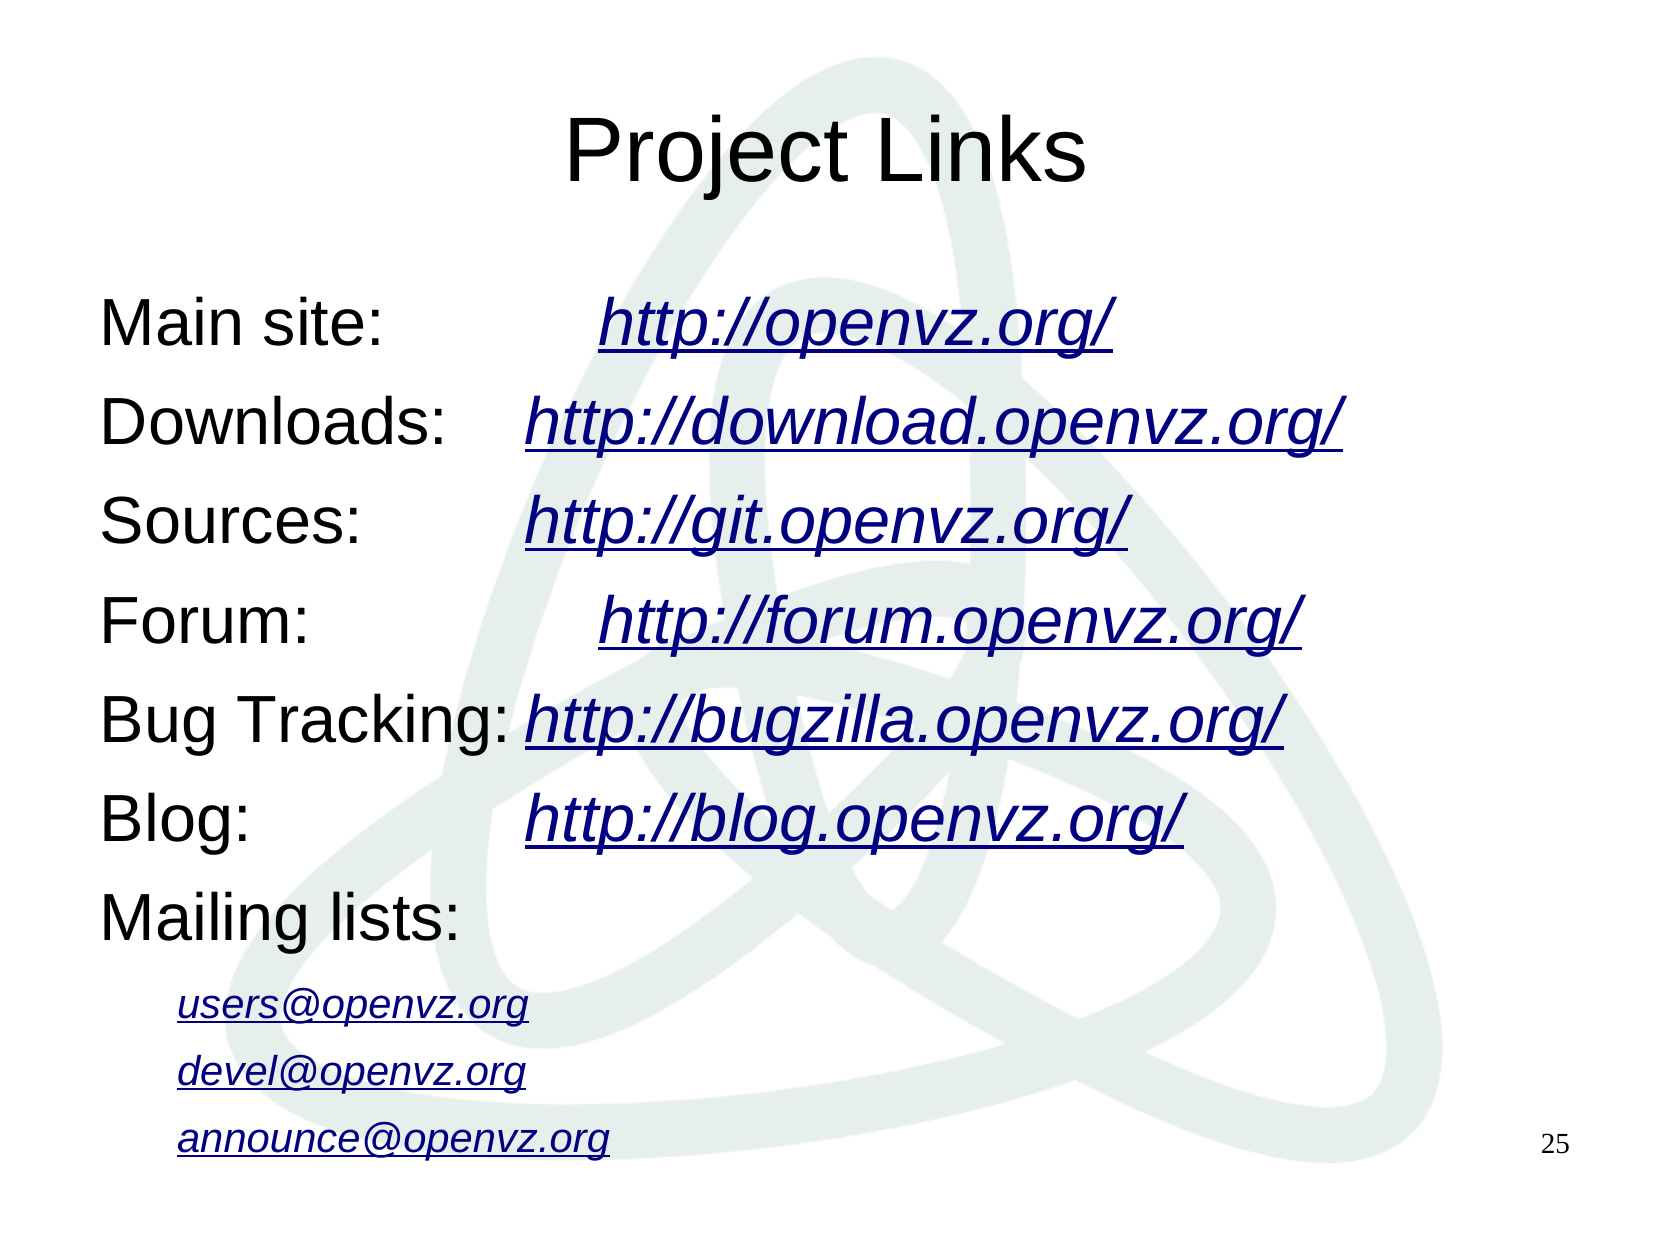

# Project Links
Main site:			http://openvz.org/
Downloads:		http://download.openvz.org/
Sources:			http://git.openvz.org/
Forum:				http://forum.openvz.org/
Bug Tracking:	http://bugzilla.openvz.org/
Blog:				http://blog.openvz.org/
Mailing lists:
users@openvz.org
devel@openvz.org
announce@openvz.org